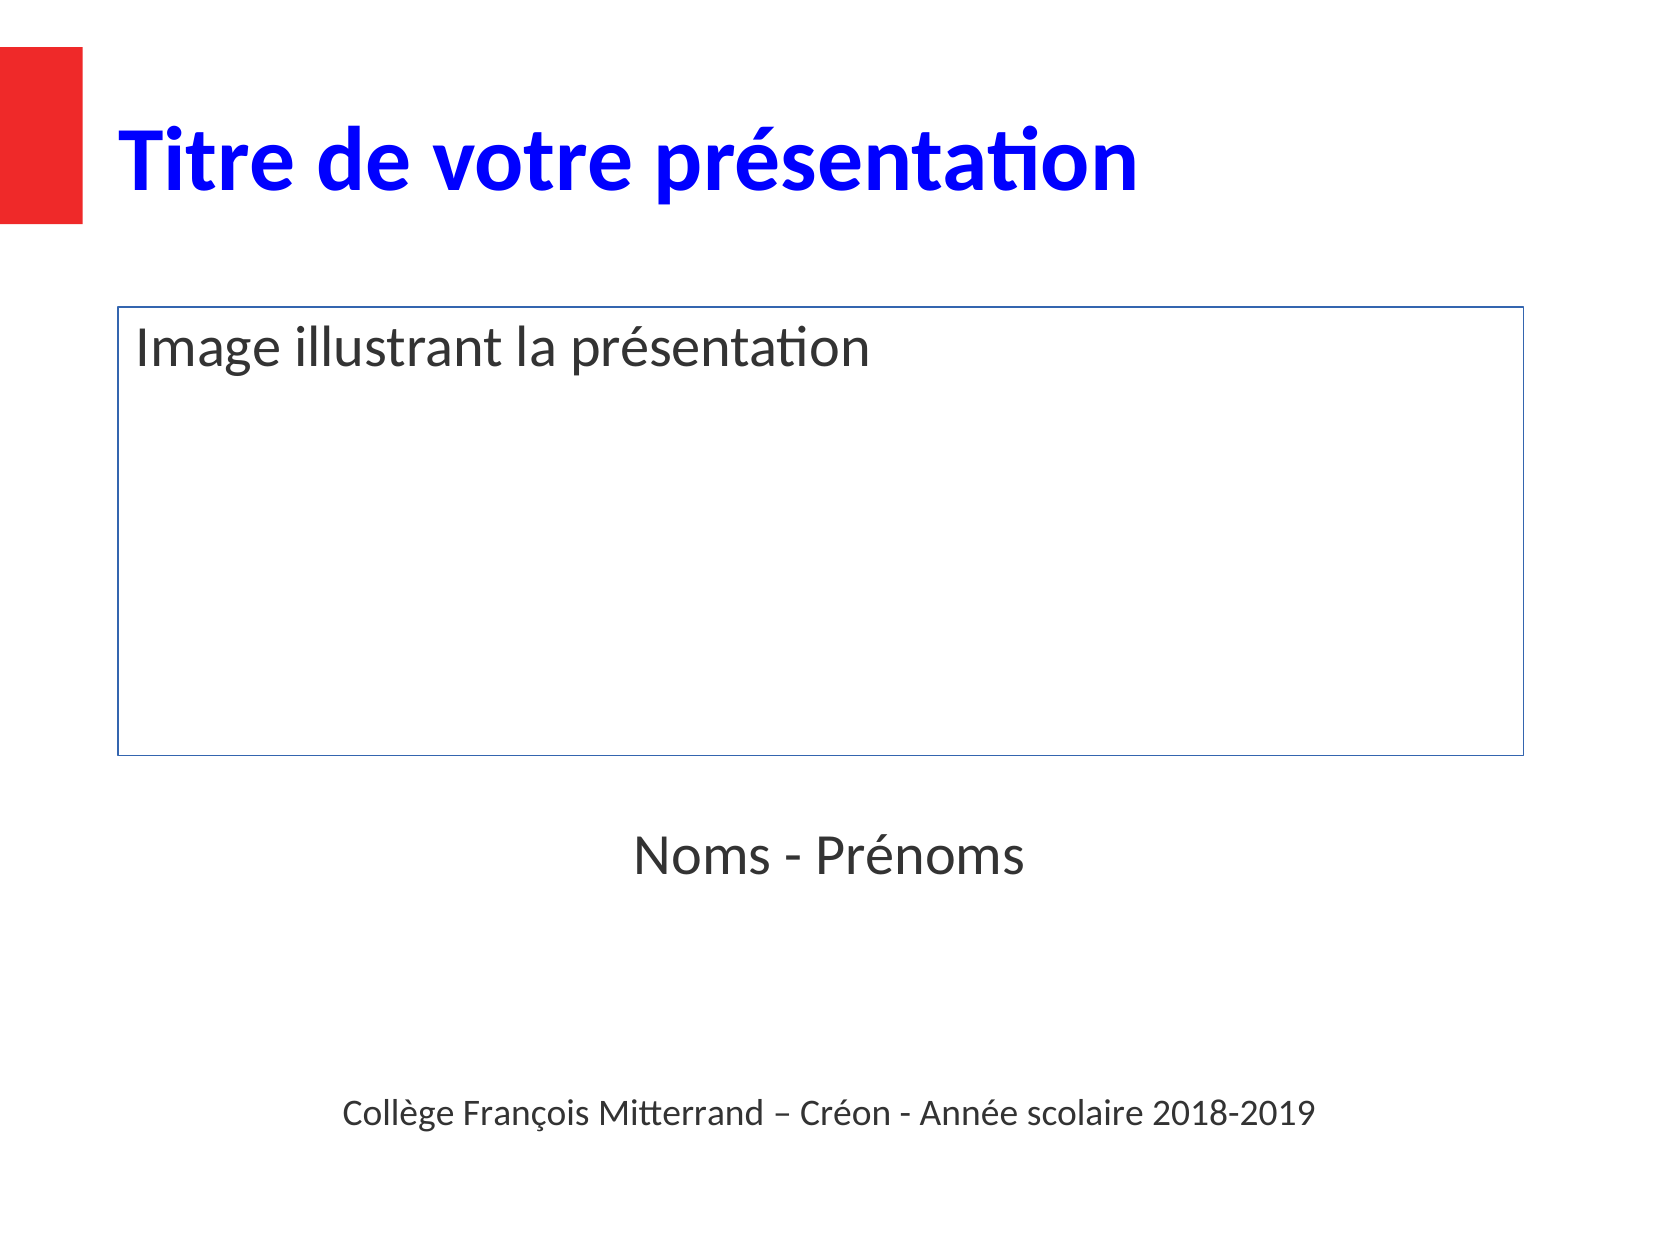

# Titre de votre présentation
Image illustrant la présentation
Noms - Prénoms
Collège François Mitterrand – Créon - Année scolaire 2018-2019